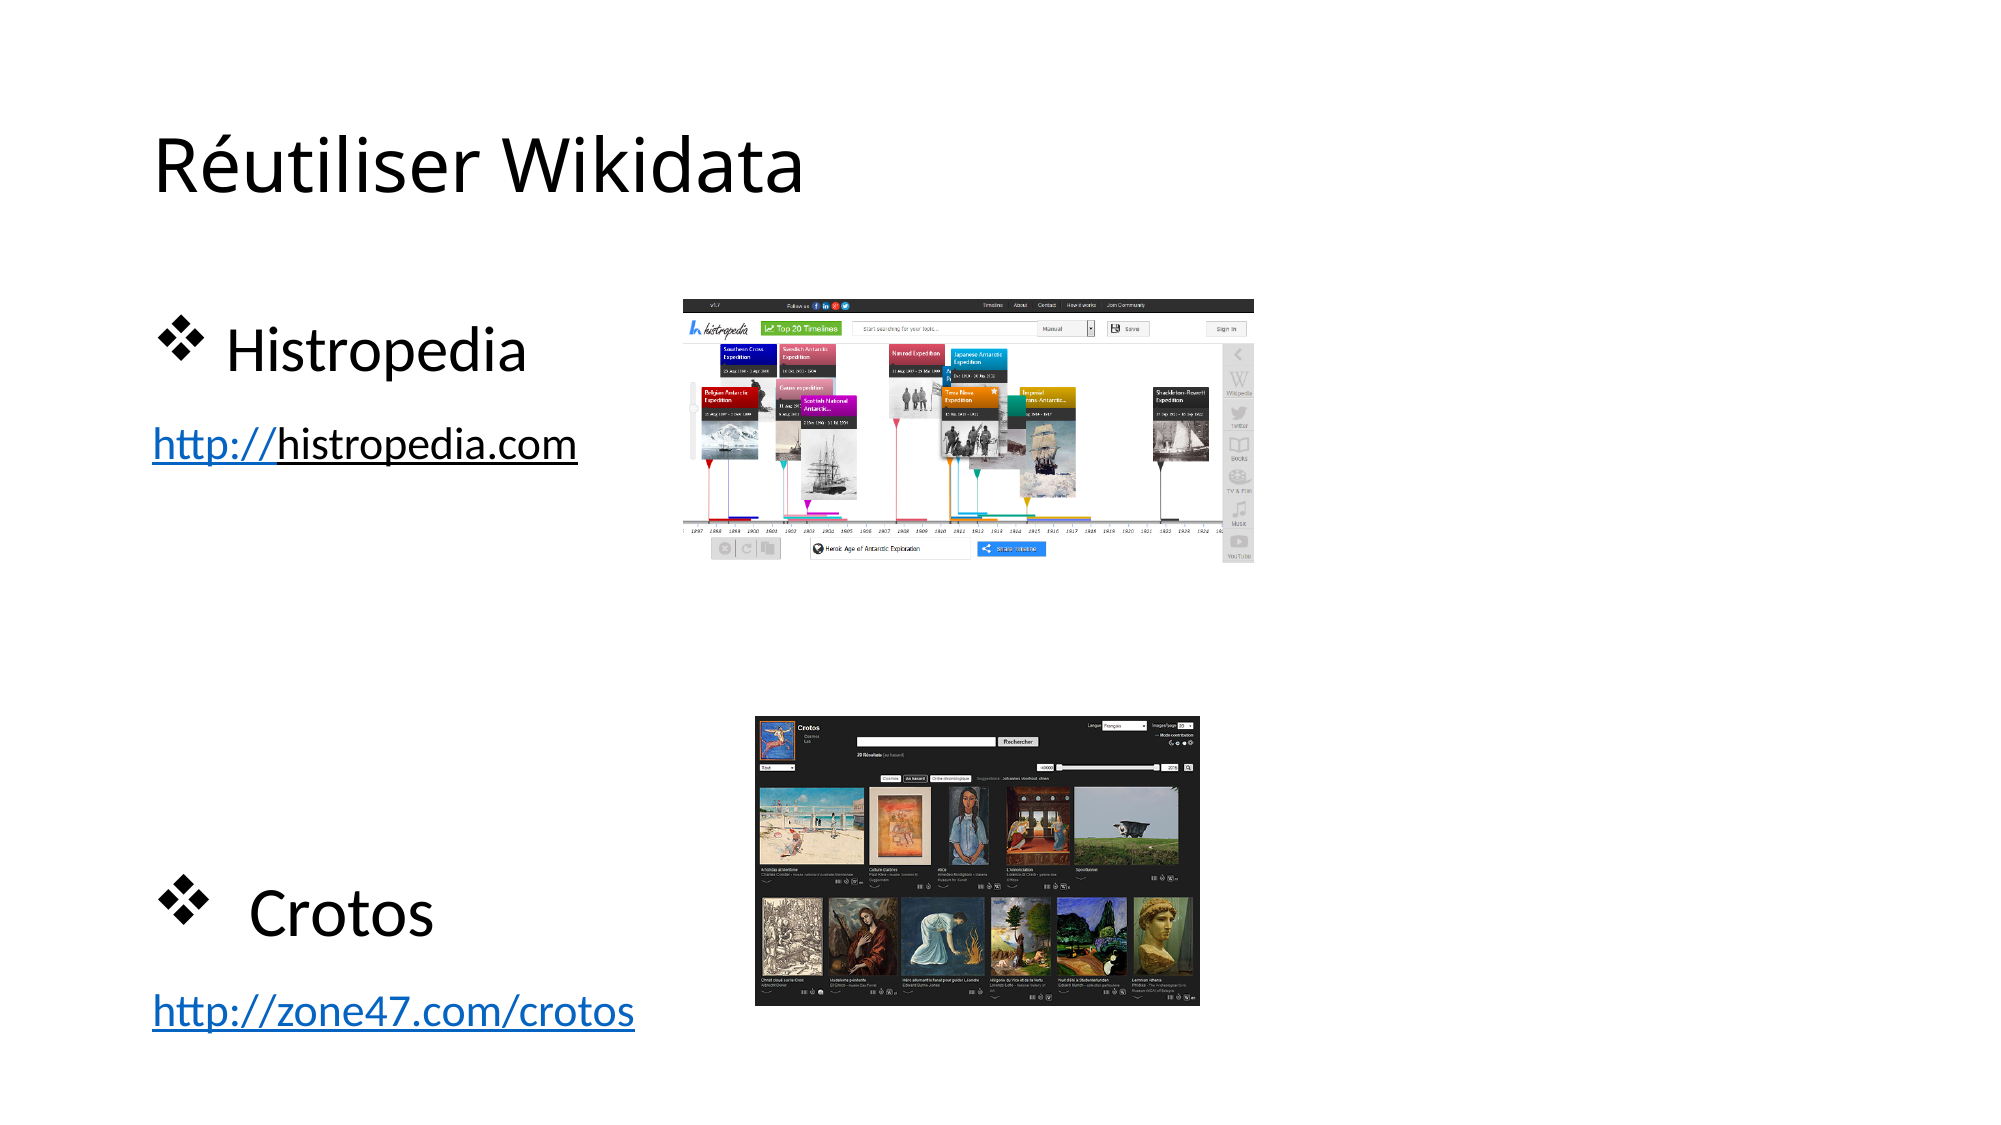

# Réutiliser Wikidata
 Histropedia
http://histropedia.com
  Crotos
http://zone47.com/crotos